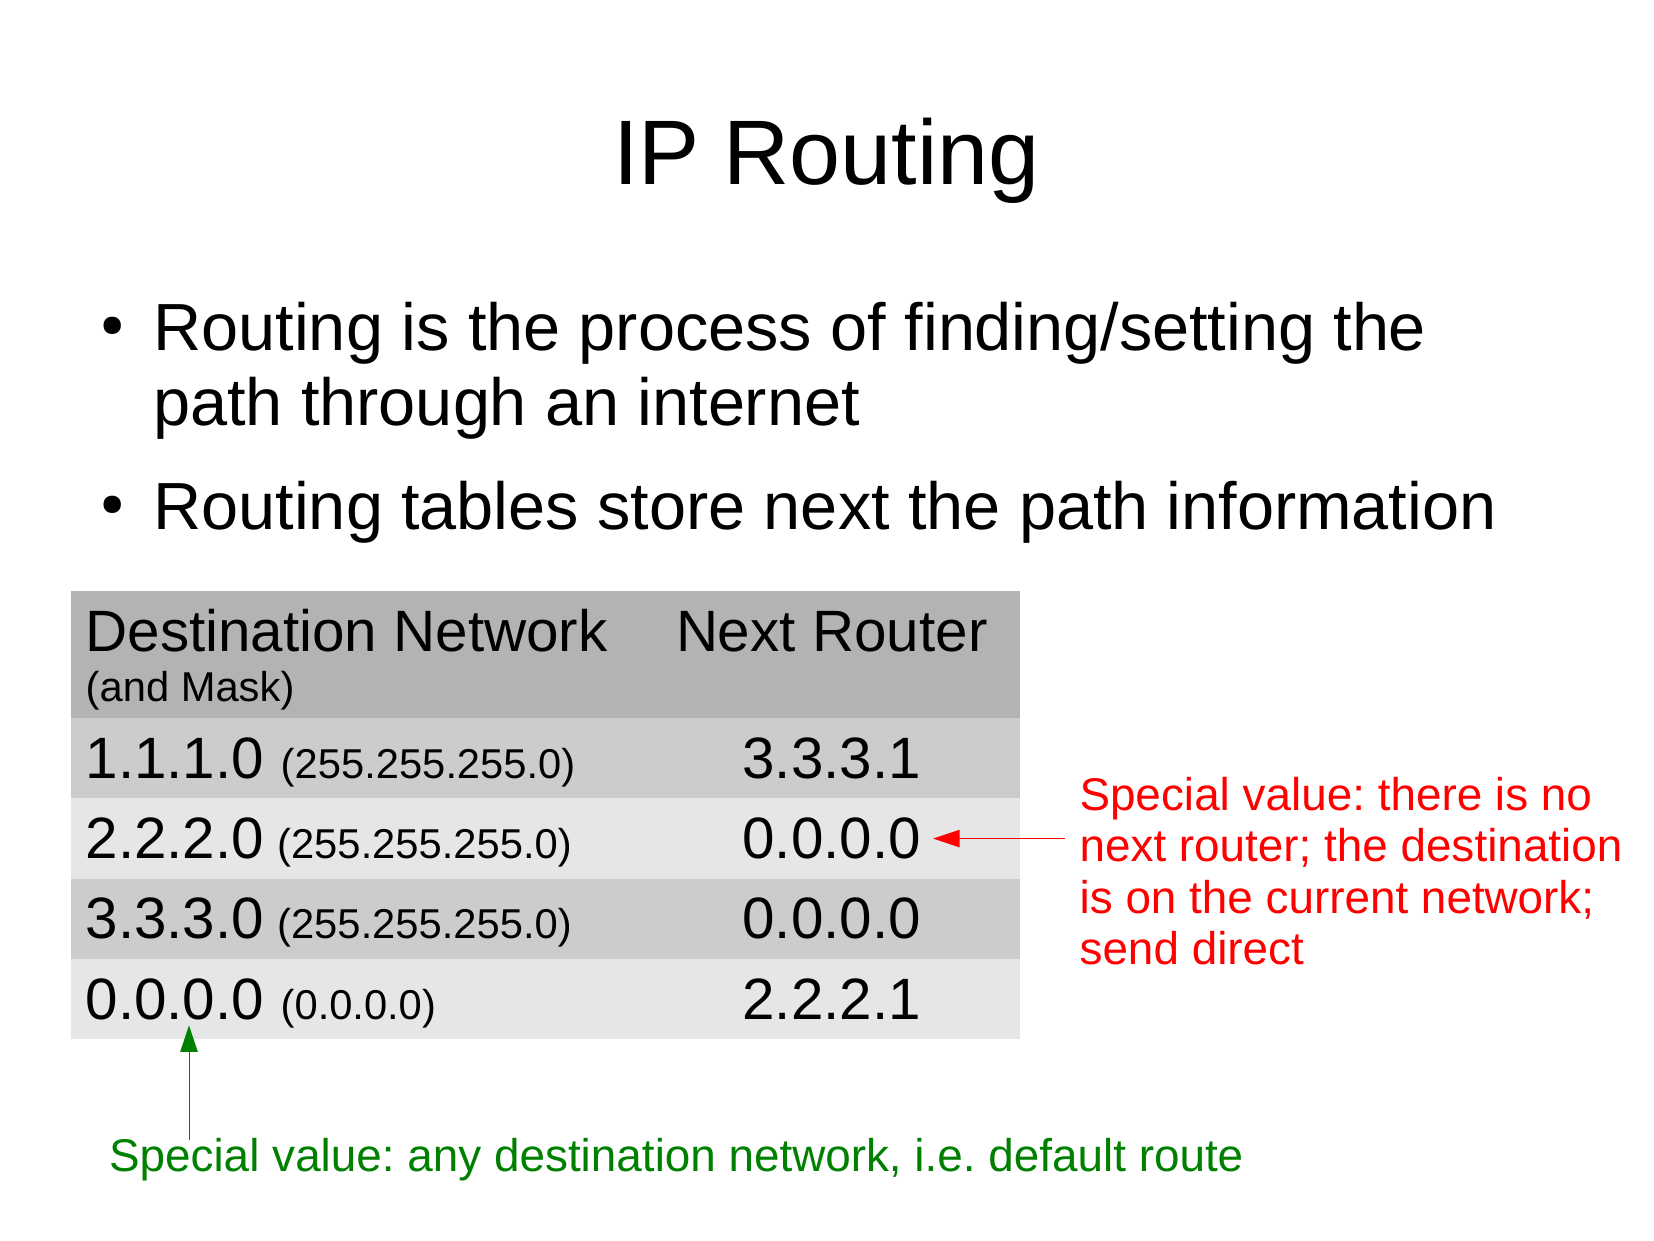

# IP Routing
Routing is the process of finding/setting the path through an internet
Routing tables store next the path information
| Destination Network (and Mask) | Next Router |
| --- | --- |
| 1.1.1.0 (255.255.255.0) | 3.3.3.1 |
| 2.2.2.0 (255.255.255.0) | 0.0.0.0 |
| 3.3.3.0 (255.255.255.0) | 0.0.0.0 |
| 0.0.0.0 (0.0.0.0) | 2.2.2.1 |
Special value: there is no
next router; the destination
is on the current network;
send direct
Special value: any destination network, i.e. default route